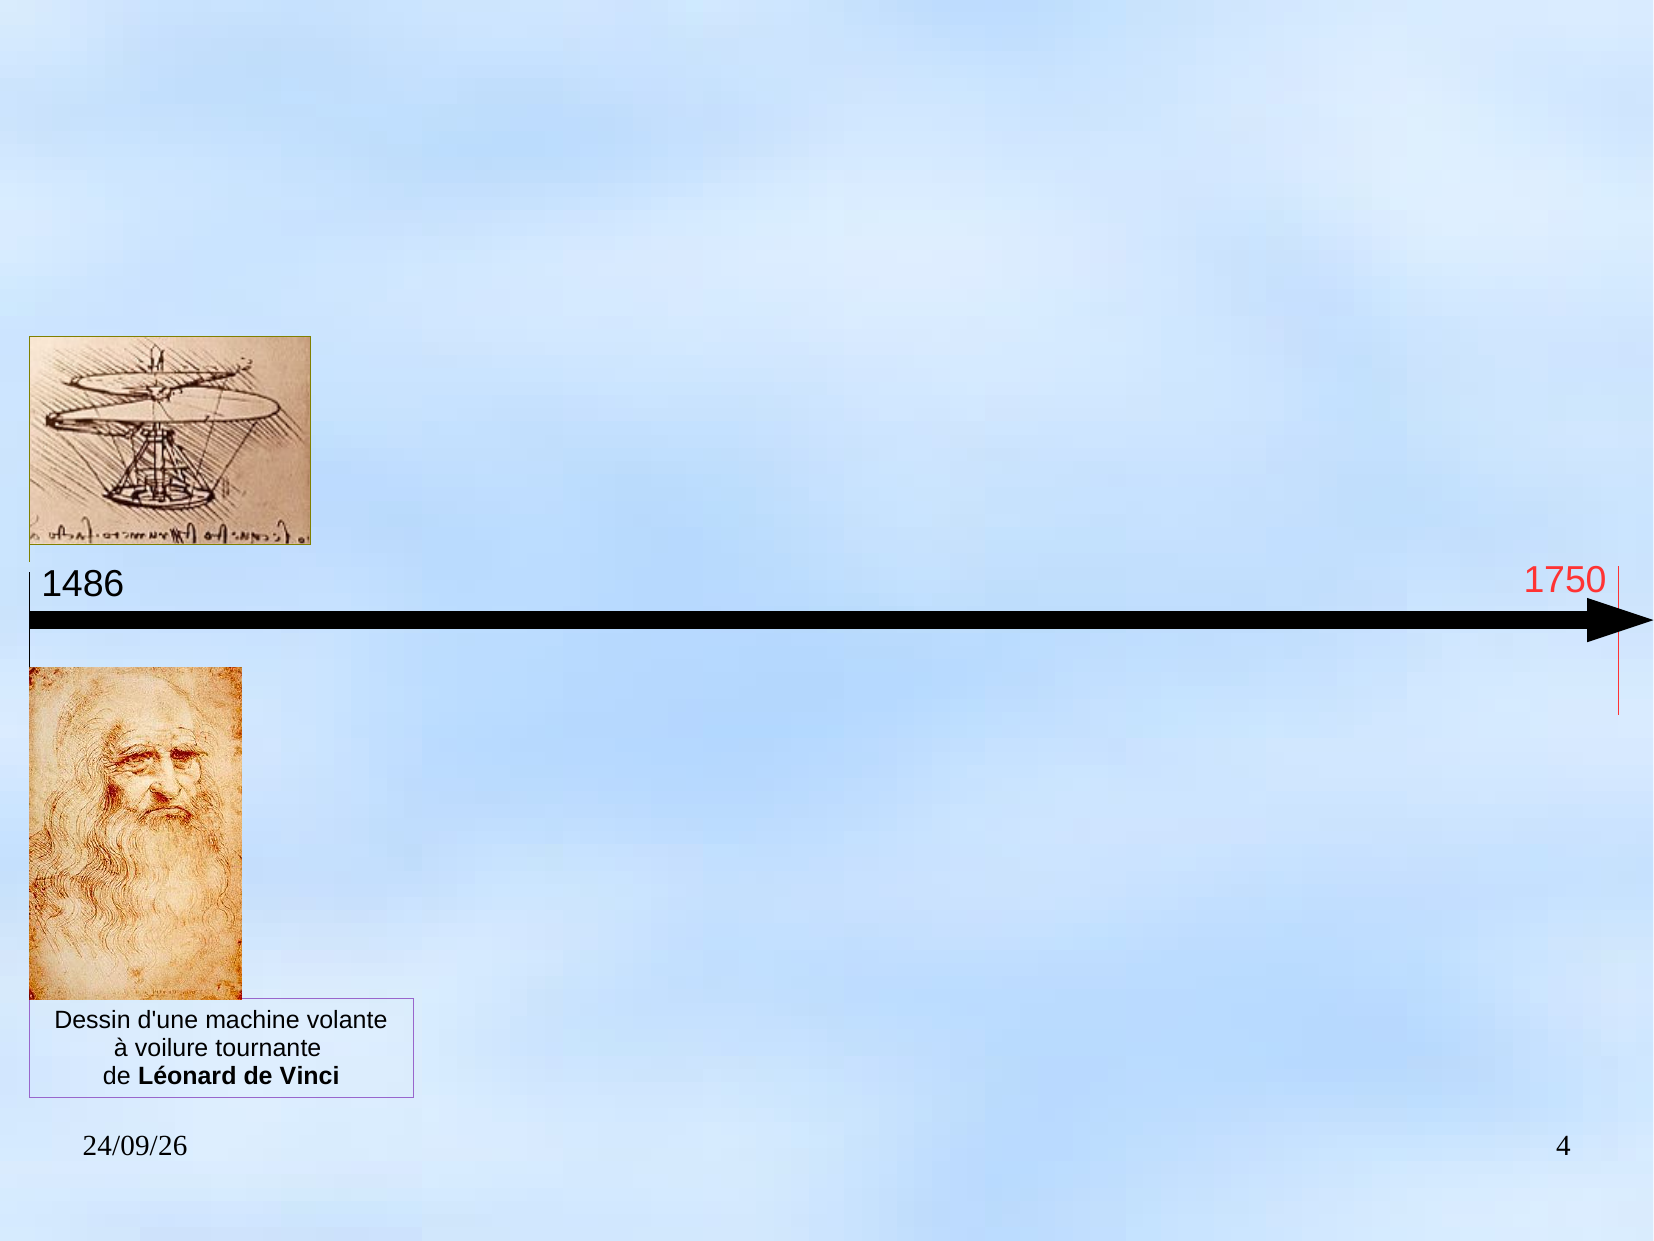

1750
1486
Dessin d'une machine volante à voilure tournante
de Léonard de Vinci
4